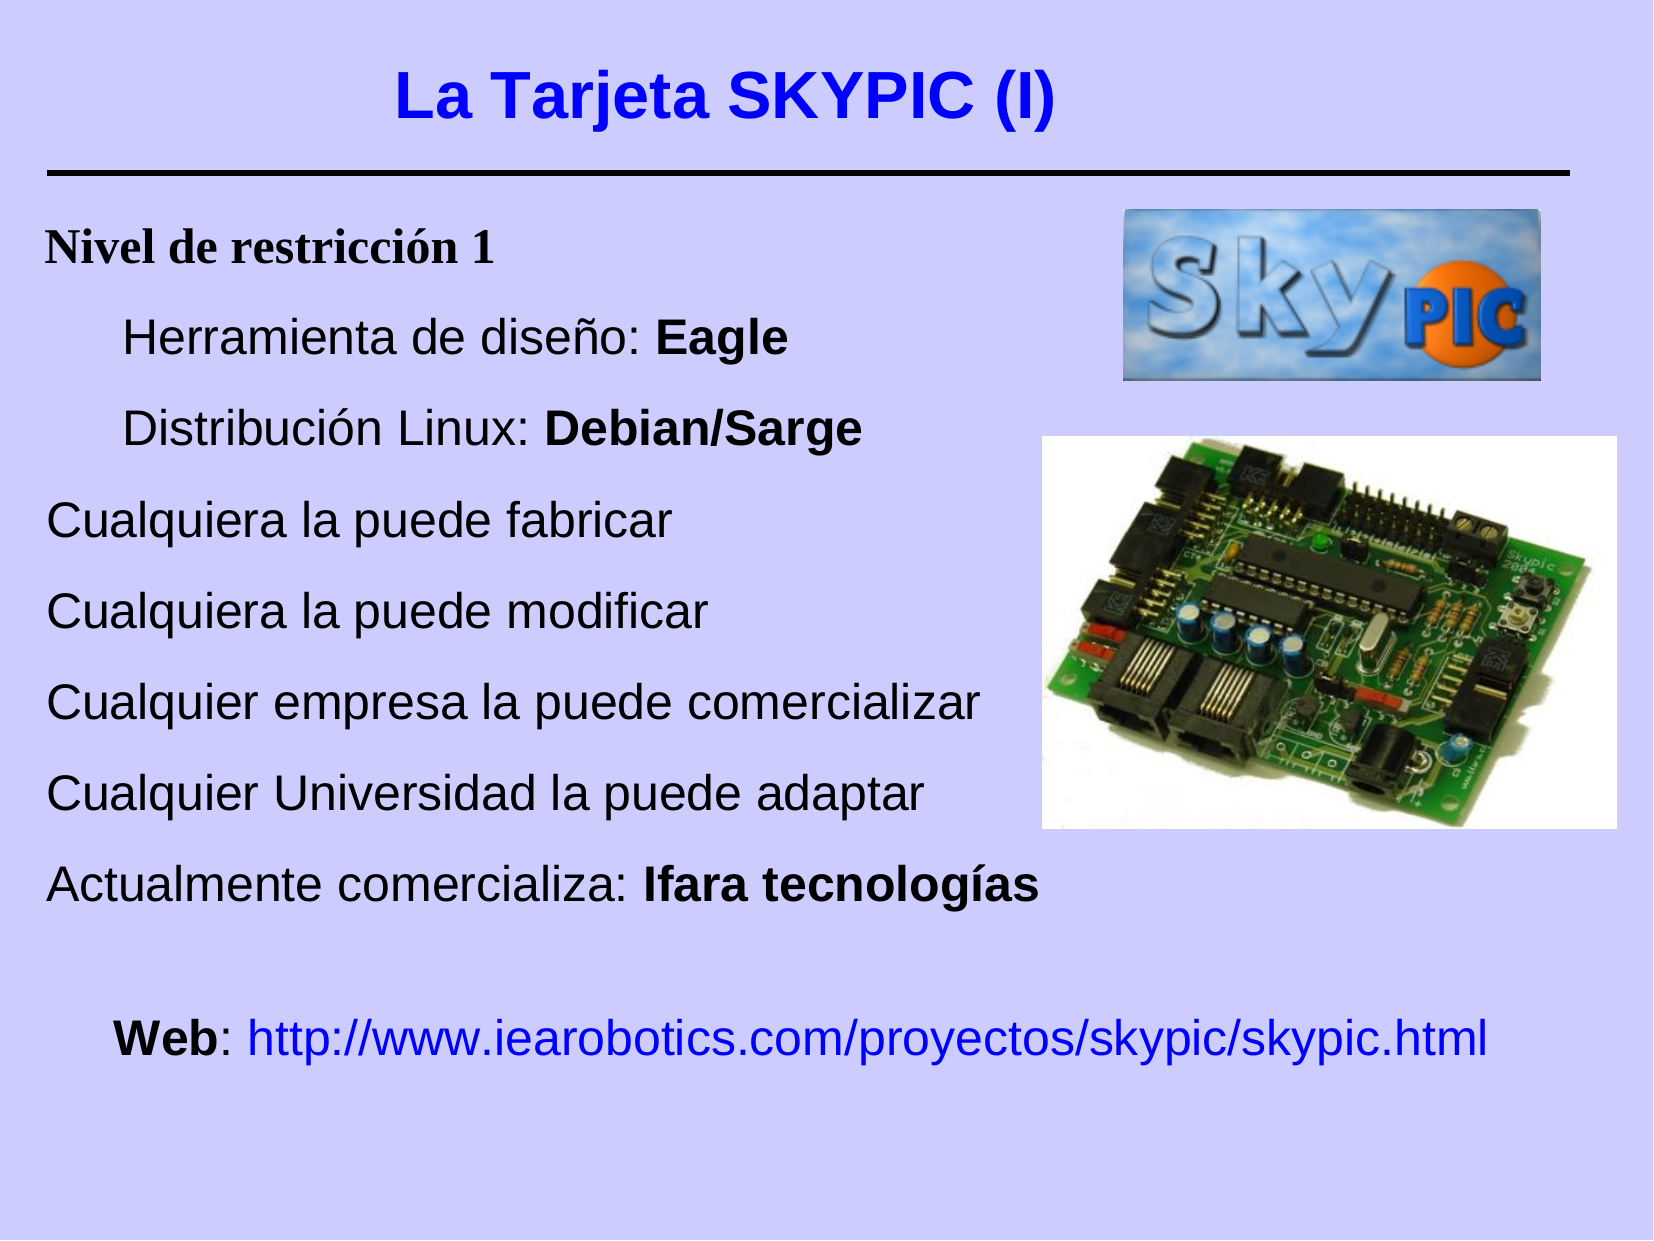

# La Tarjeta SKYPIC (I)
 Nivel de restricción 1
Herramienta de diseño: Eagle
Distribución Linux: Debian/Sarge
 Cualquiera la puede fabricar
 Cualquiera la puede modificar
 Cualquier empresa la puede comercializar
 Cualquier Universidad la puede adaptar
 Actualmente comercializa: Ifara tecnologías
Web: http://www.iearobotics.com/proyectos/skypic/skypic.html